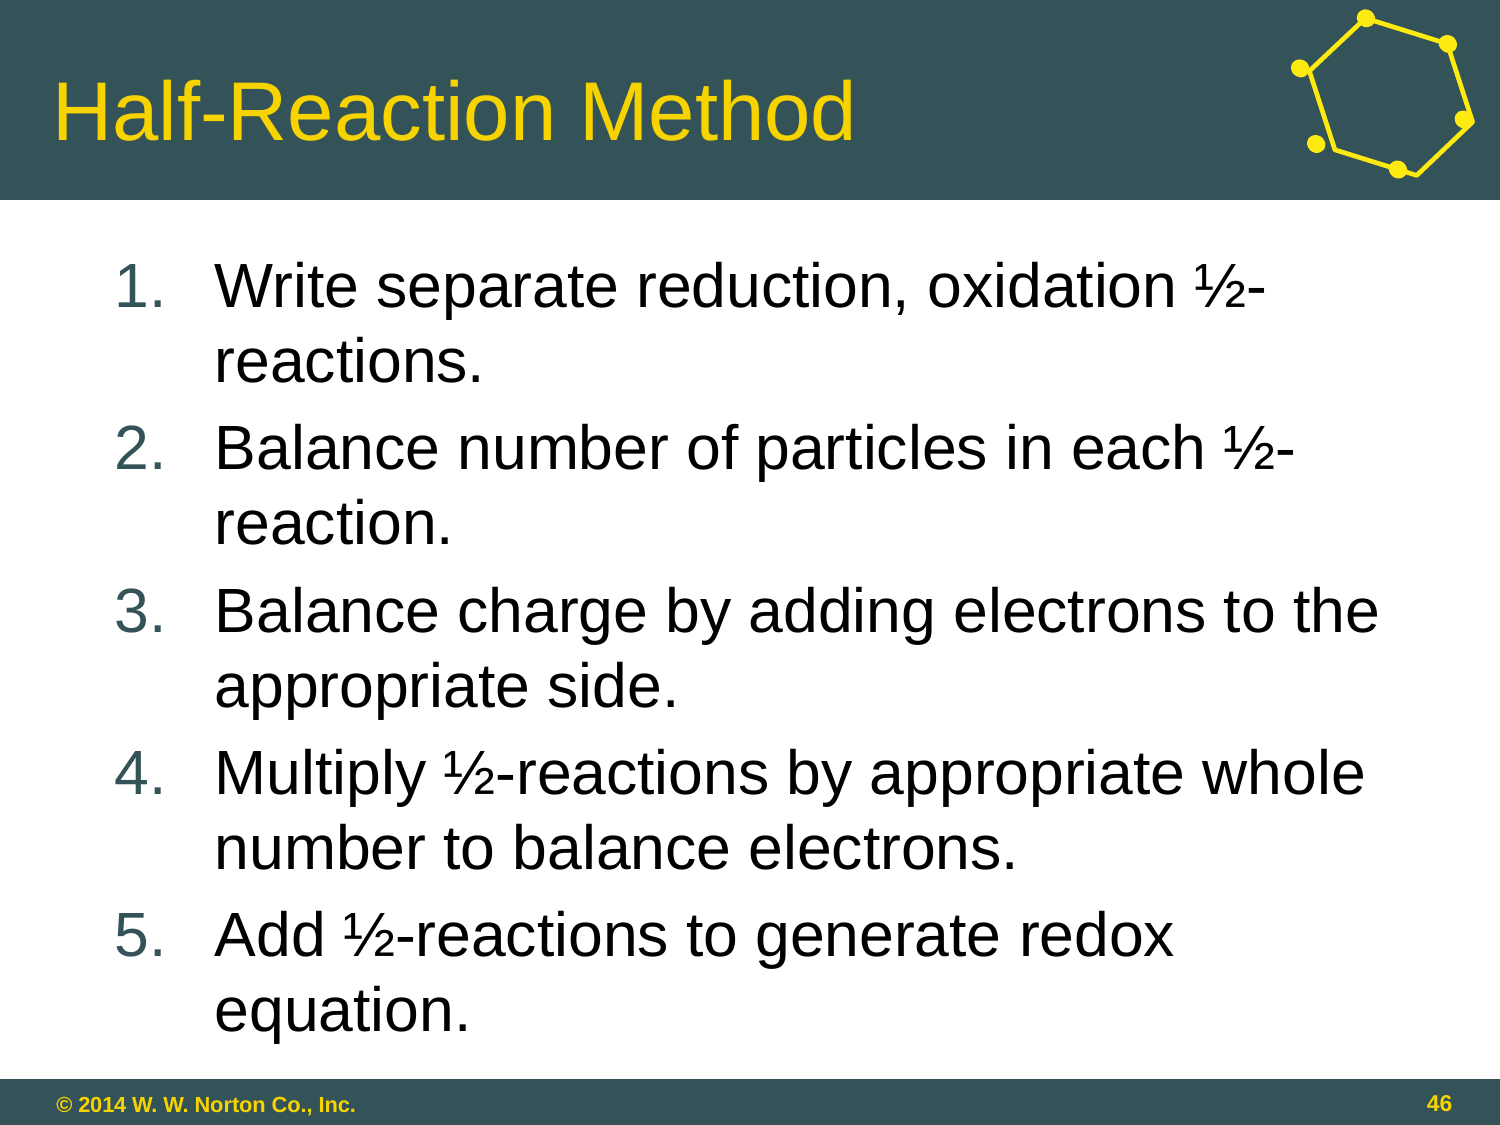

Half-Reaction Method
# Write separate reduction, oxidation ½-reactions.
Balance number of particles in each ½-reaction.
Balance charge by adding electrons to the appropriate side.
Multiply ½-reactions by appropriate whole number to balance electrons.
Add ½-reactions to generate redox equation.